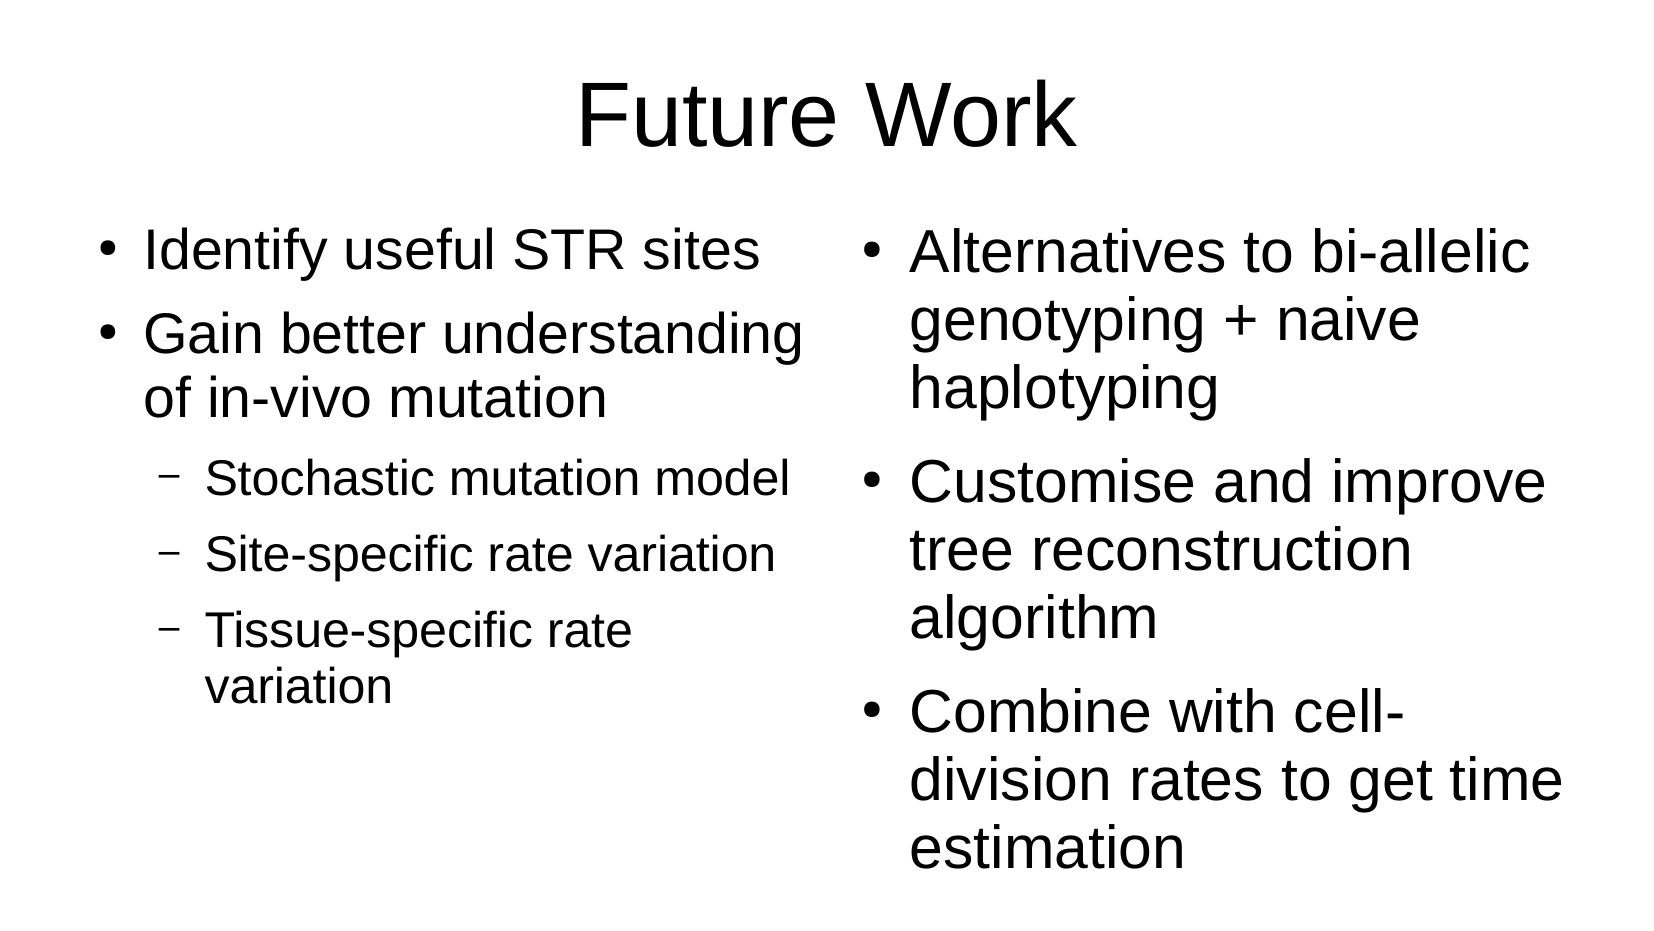

# Future Work
Identify useful STR sites
Gain better understanding of in-vivo mutation
Stochastic mutation model
Site-specific rate variation
Tissue-specific rate variation
Alternatives to bi-allelic genotyping + naive haplotyping
Customise and improve tree reconstruction algorithm
Combine with cell-division rates to get time estimation